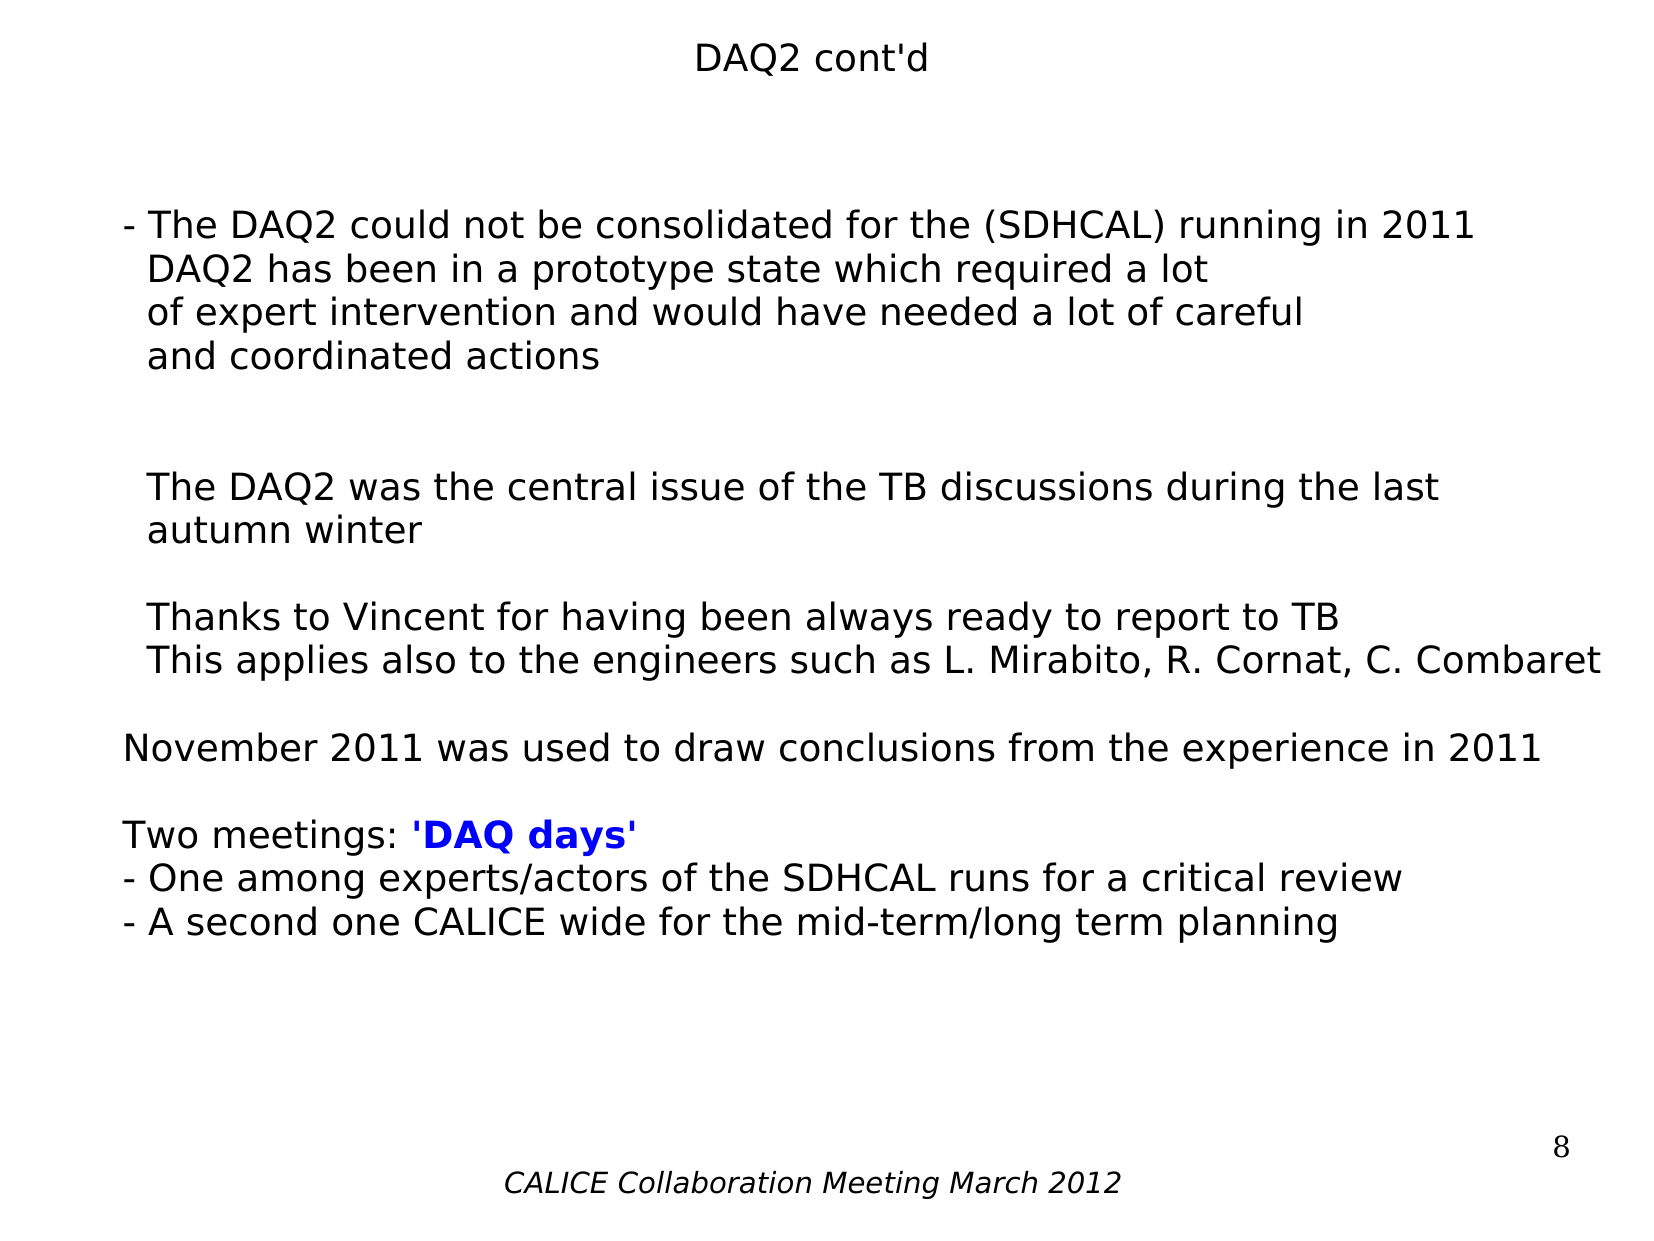

DAQ2 cont'd
- The DAQ2 could not be consolidated for the (SDHCAL) running in 2011
 DAQ2 has been in a prototype state which required a lot
 of expert intervention and would have needed a lot of careful
 and coordinated actions
 The DAQ2 was the central issue of the TB discussions during the last
 autumn winter
 Thanks to Vincent for having been always ready to report to TB
 This applies also to the engineers such as L. Mirabito, R. Cornat, C. Combaret
November 2011 was used to draw conclusions from the experience in 2011
Two meetings: 'DAQ days'
- One among experts/actors of the SDHCAL runs for a critical review
- A second one CALICE wide for the mid-term/long term planning
8